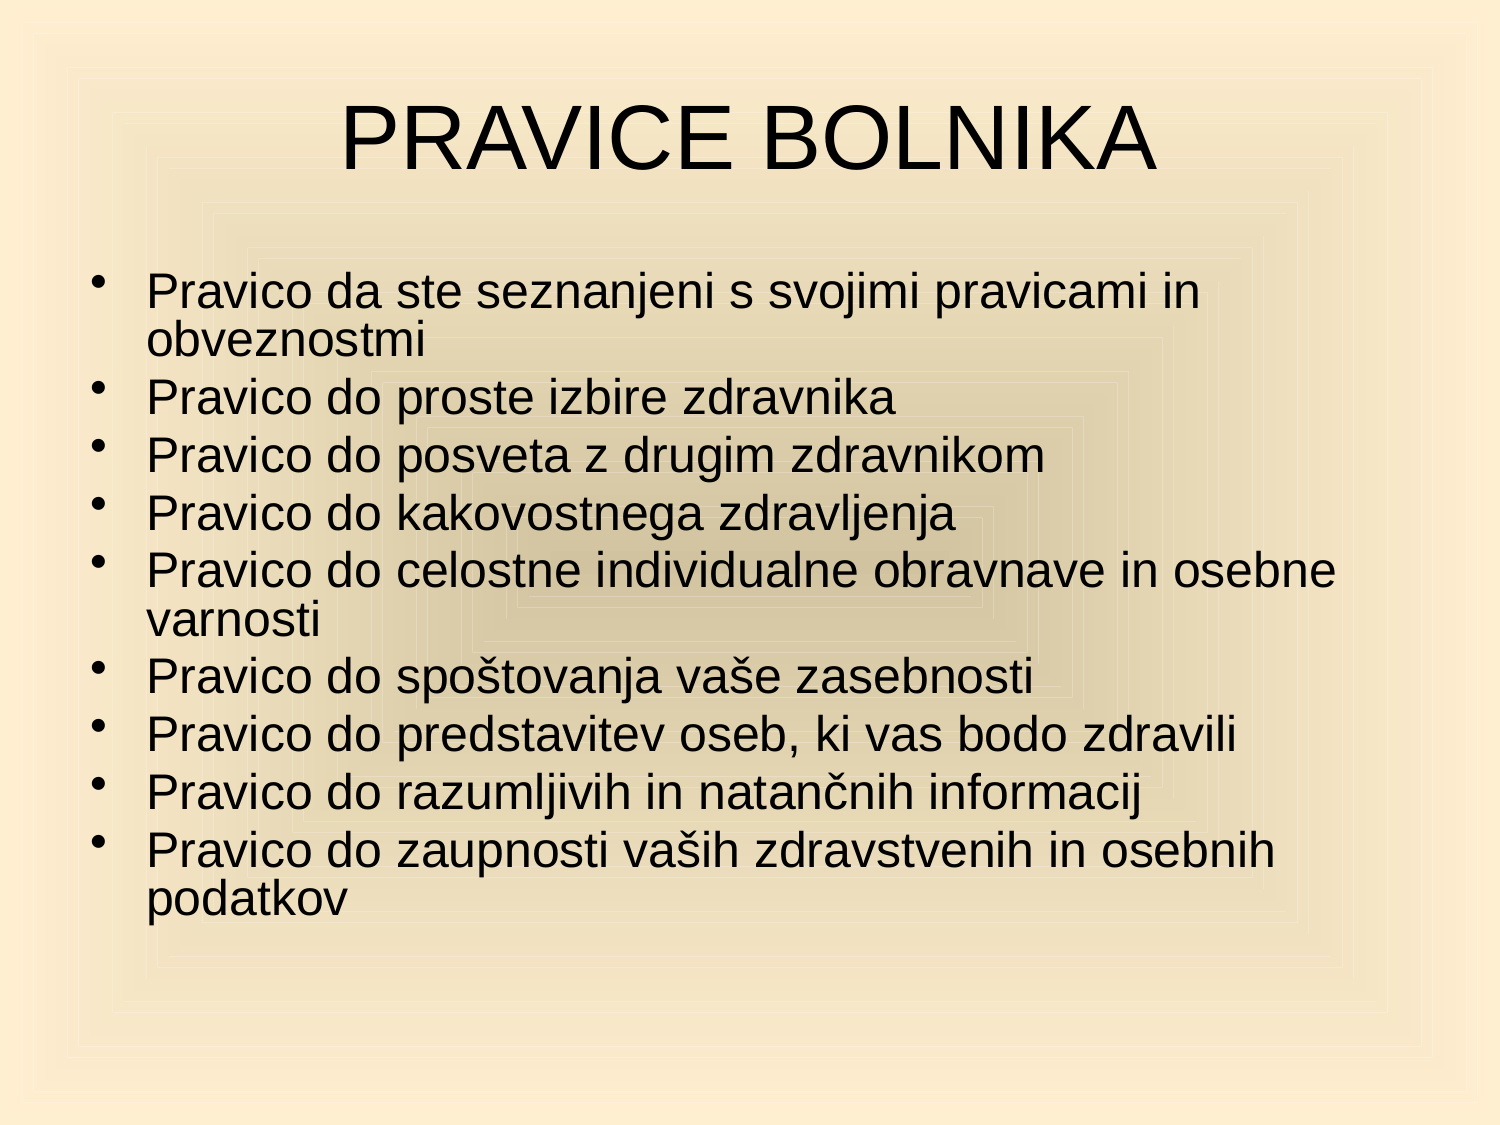

# PRAVICE BOLNIKA
Pravico da ste seznanjeni s svojimi pravicami in obveznostmi
Pravico do proste izbire zdravnika
Pravico do posveta z drugim zdravnikom
Pravico do kakovostnega zdravljenja
Pravico do celostne individualne obravnave in osebne varnosti
Pravico do spoštovanja vaše zasebnosti
Pravico do predstavitev oseb, ki vas bodo zdravili
Pravico do razumljivih in natančnih informacij
Pravico do zaupnosti vaših zdravstvenih in osebnih podatkov